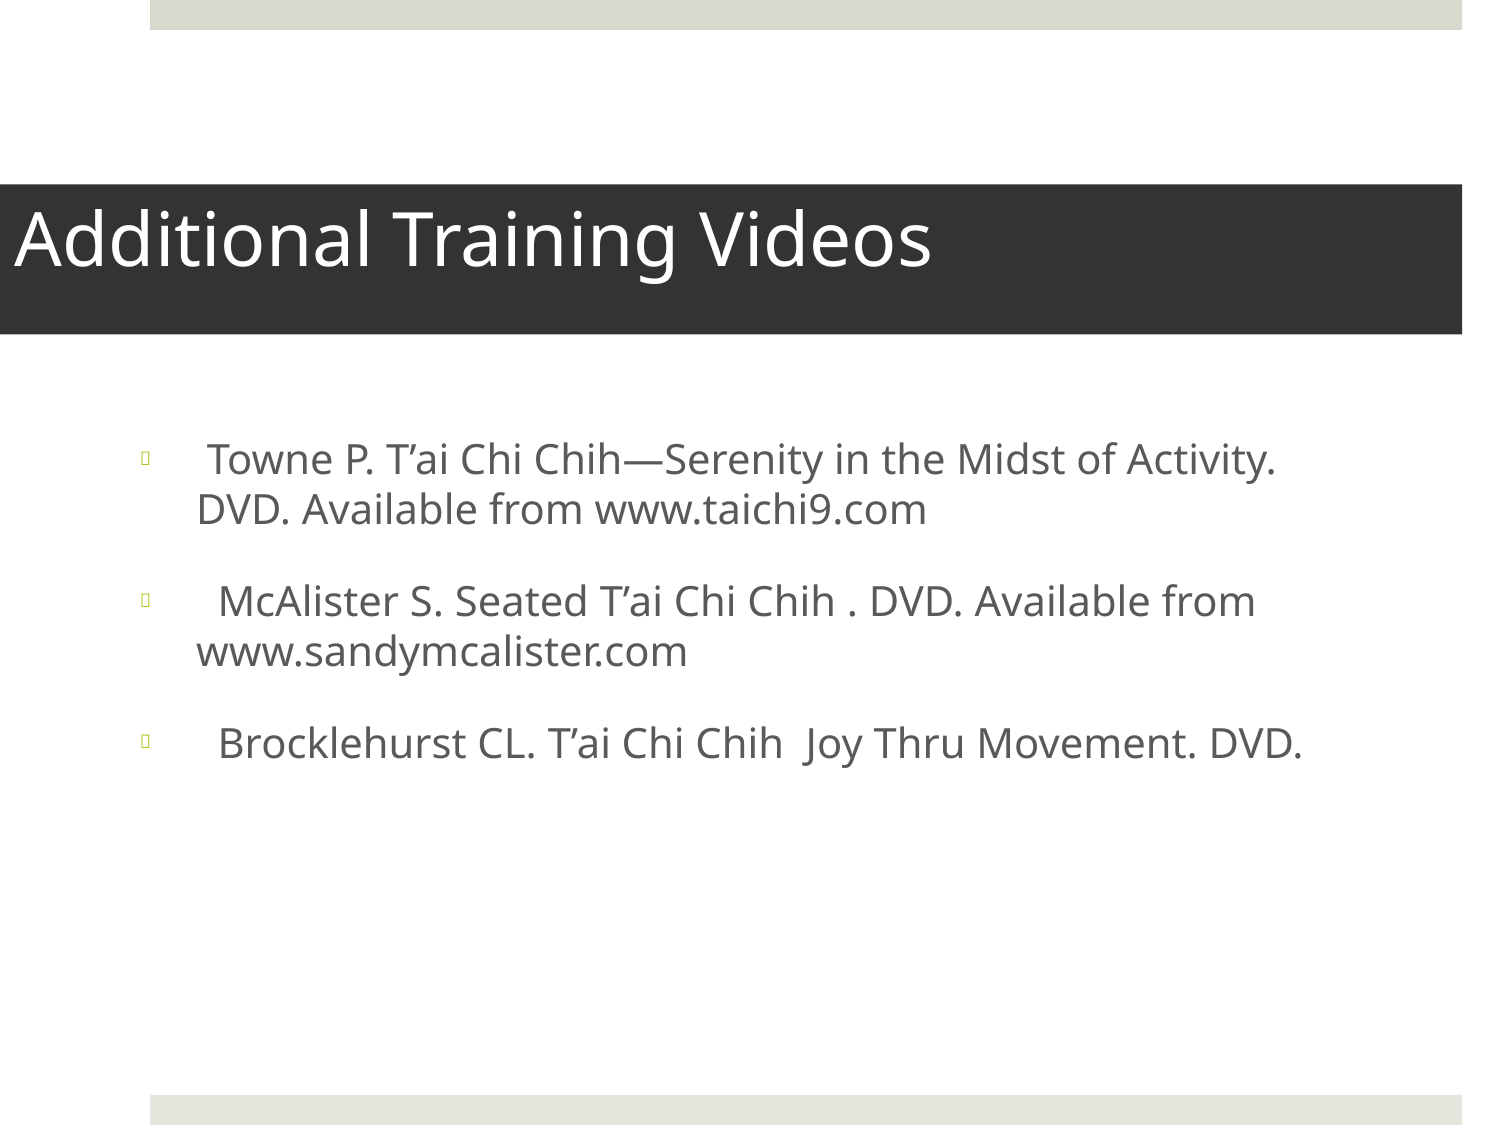

# Additional Training Videos
 Towne P. T’ai Chi Chih—Serenity in the Midst of Activity. DVD. Available from www.taichi9.com
 McAlister S. Seated T’ai Chi Chih . DVD. Available from www.sandymcalister.com
 Brocklehurst CL. T’ai Chi Chih Joy Thru Movement. DVD.